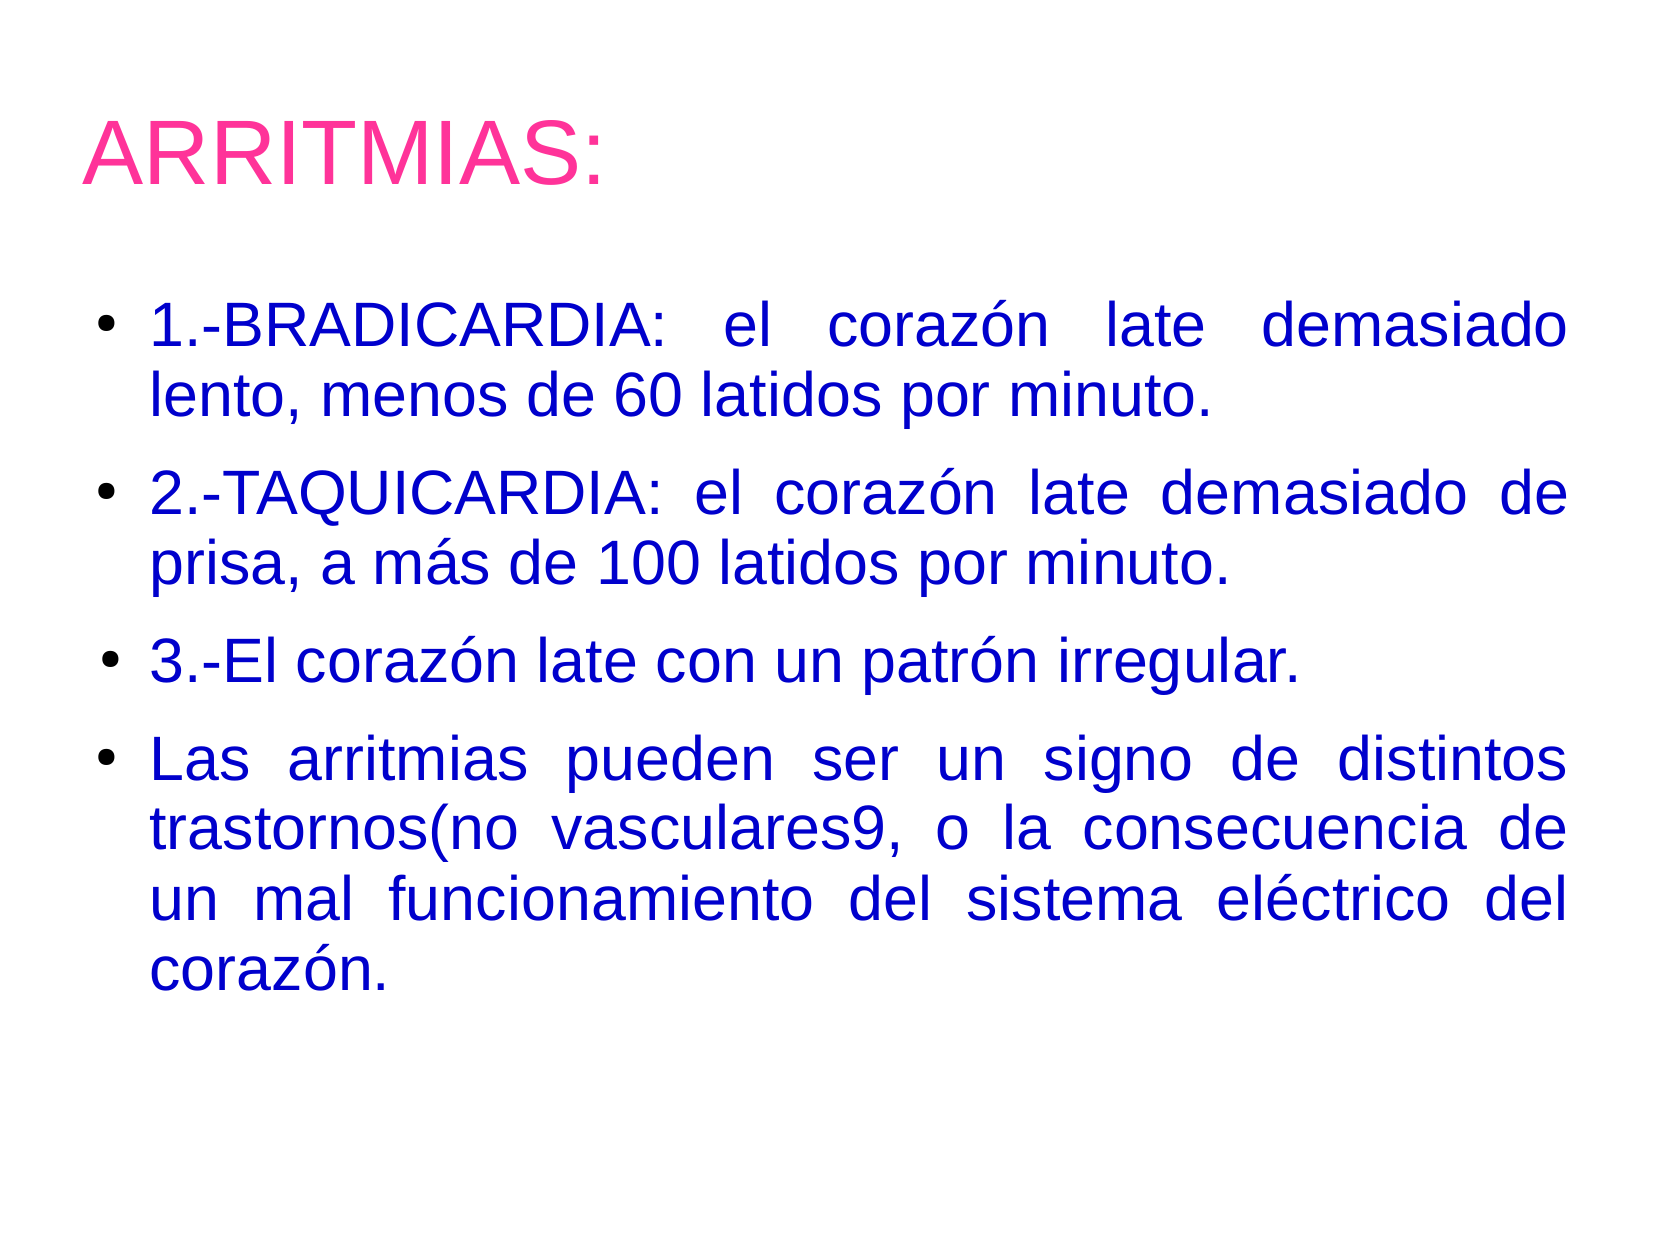

# ARRITMIAS:
1.-BRADICARDIA: el corazón late demasiado lento, menos de 60 latidos por minuto.
2.-TAQUICARDIA: el corazón late demasiado de prisa, a más de 100 latidos por minuto.
3.-El corazón late con un patrón irregular.
Las arritmias pueden ser un signo de distintos trastornos(no vasculares9, o la consecuencia de un mal funcionamiento del sistema eléctrico del corazón.